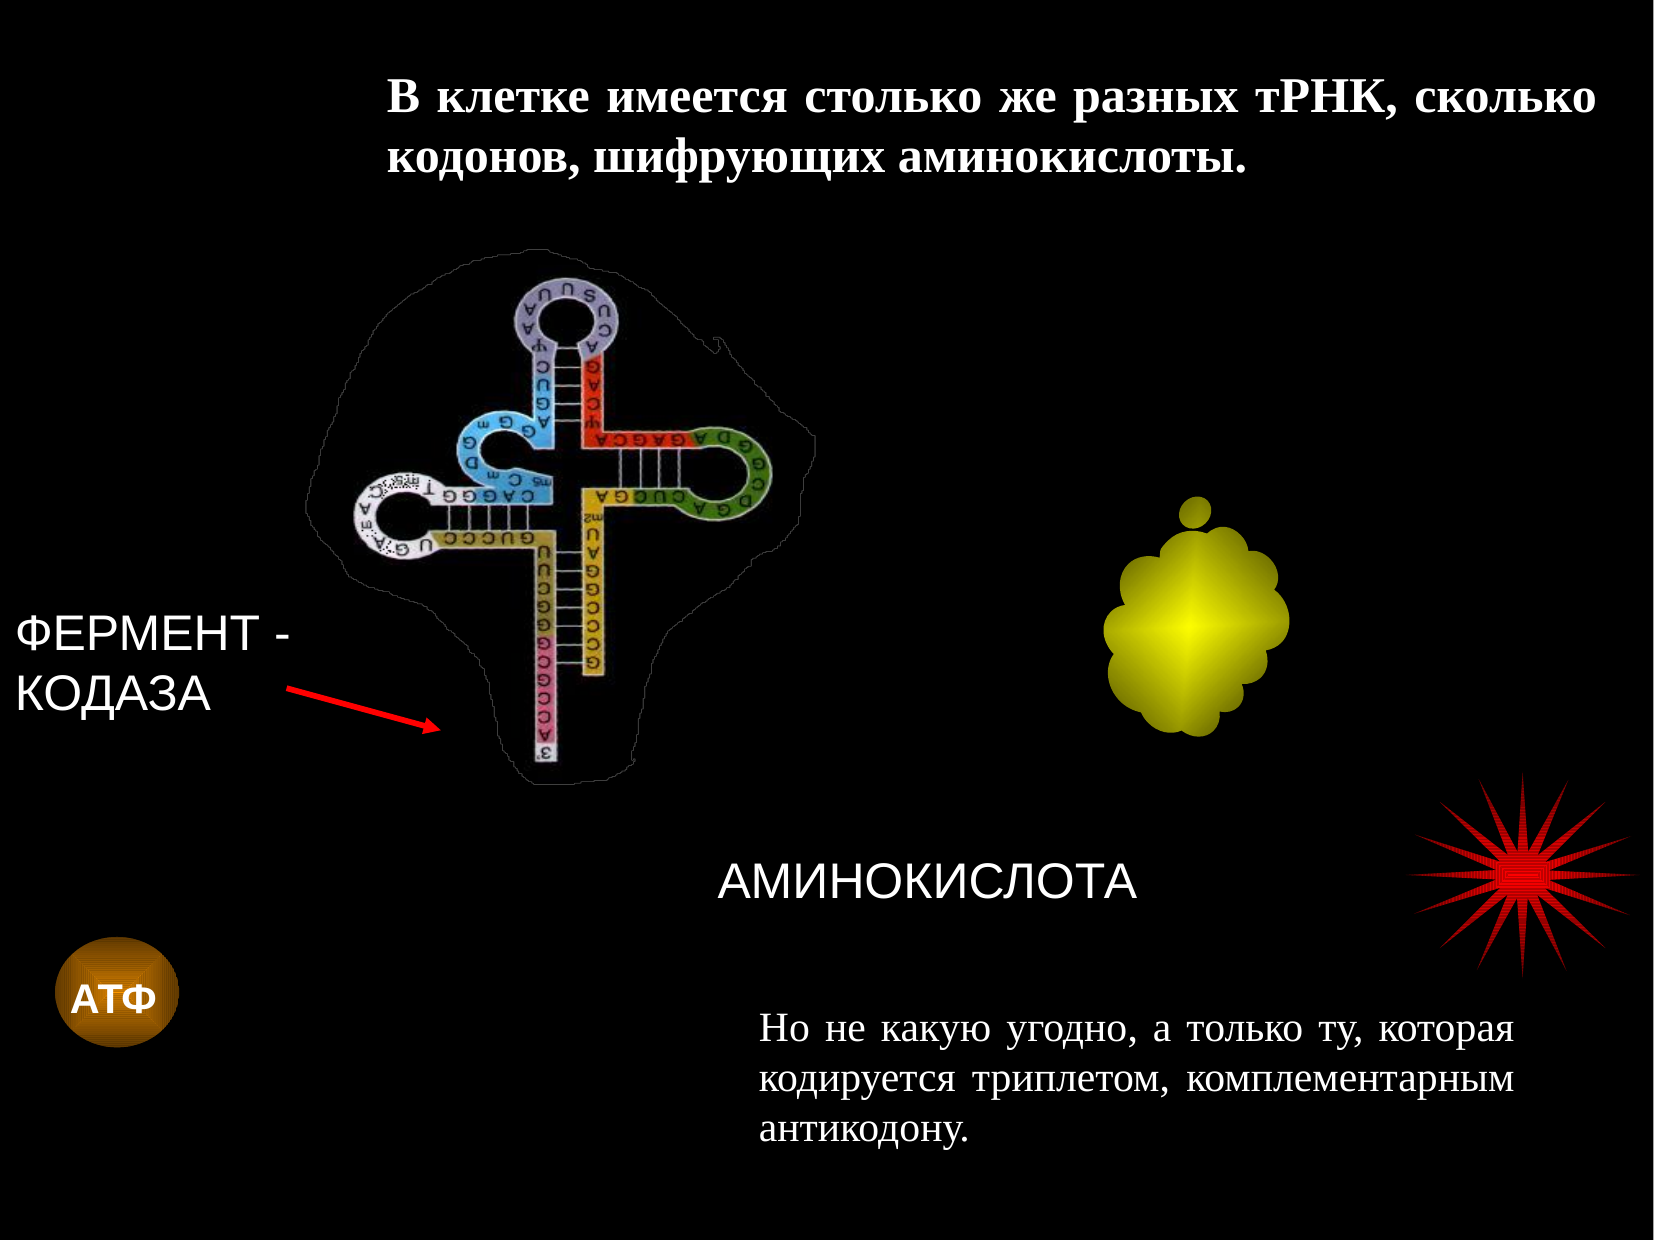

В клетке имеется столько же разных тРНК, сколько кодонов, шифрующих аминокислоты.
ФЕРМЕНТ -КОДАЗА
АМИНОКИСЛОТА
АТФ
Но не какую угодно, а только ту, которая кодируется триплетом, комплементарным антикодону.